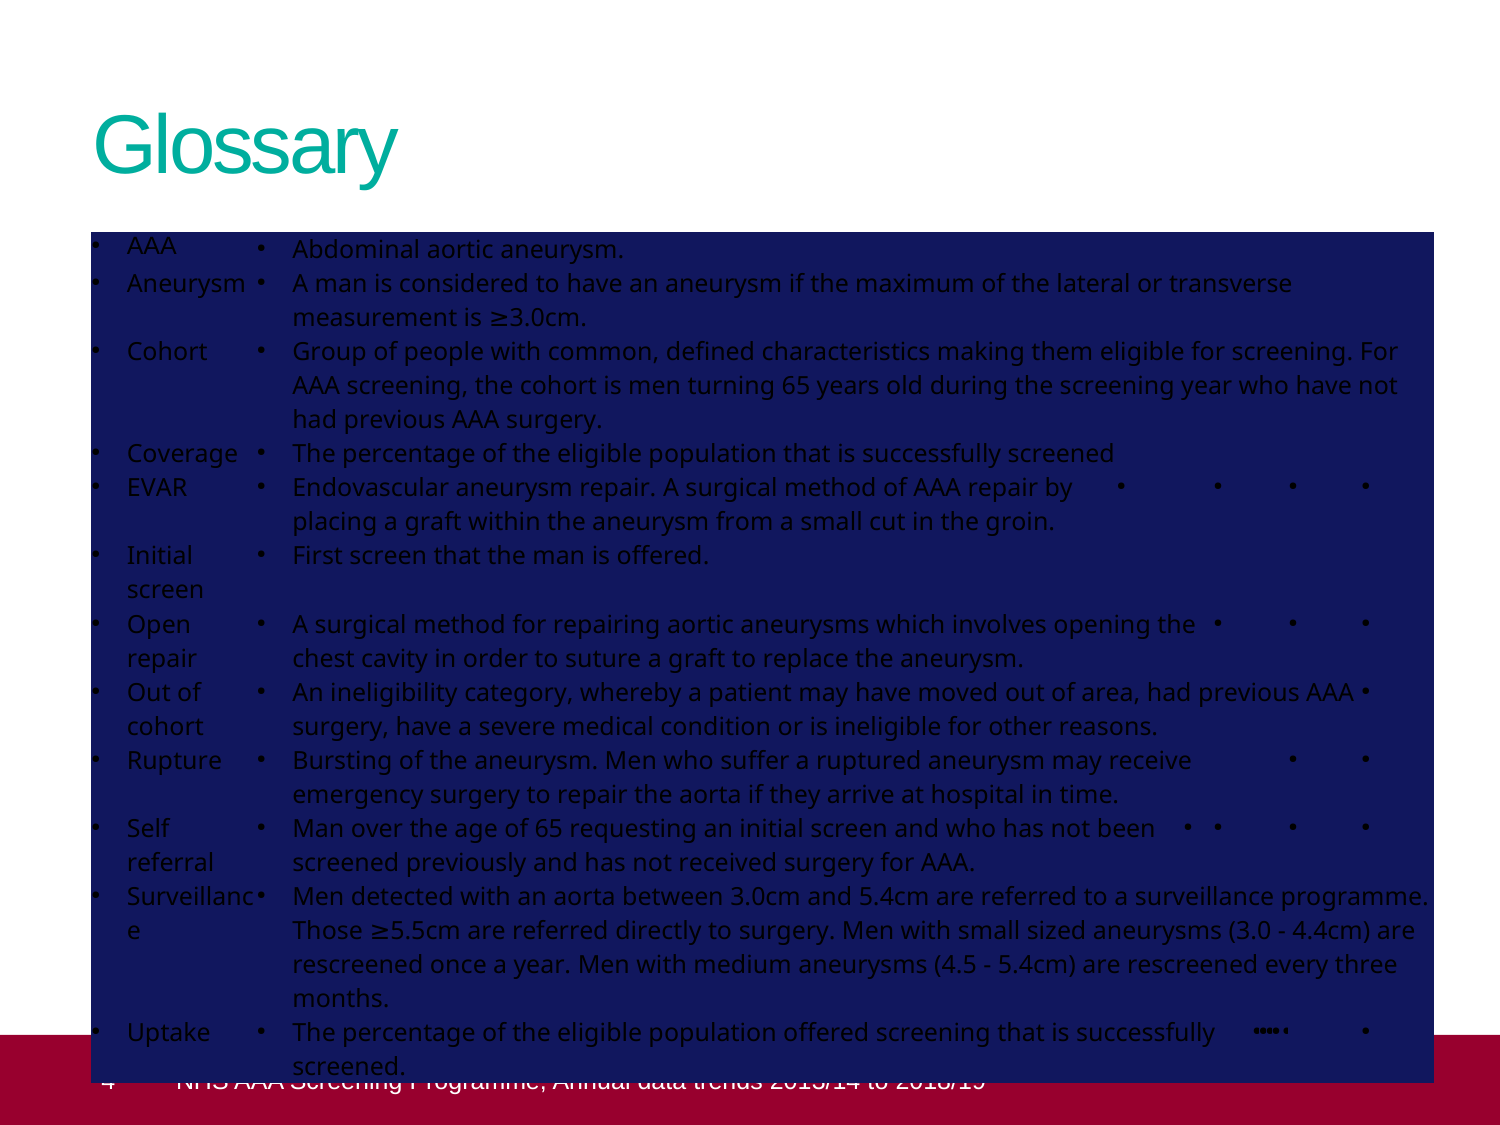

# Glossary
| AAA | Abdominal aortic aneurysm. | | | | | | | | | | |
| --- | --- | --- | --- | --- | --- | --- | --- | --- | --- | --- | --- |
| Aneurysm | A man is considered to have an aneurysm if the maximum of the lateral or transverse measurement is ≥3.0cm. | | | | | | | | | | |
| Cohort | Group of people with common, defined characteristics making them eligible for screening. For AAA screening, the cohort is men turning 65 years old during the screening year who have not had previous AAA surgery. | | | | | | | | | | |
| Coverage | The percentage of the eligible population that is successfully screened | | | | | | | | | | |
| EVAR | Endovascular aneurysm repair. A surgical method of AAA repair by placing a graft within the aneurysm from a small cut in the groin. | | | | | | | | | | |
| Initial screen | First screen that the man is offered. | | | | | | | | | | |
| Open repair | A surgical method for repairing aortic aneurysms which involves opening the chest cavity in order to suture a graft to replace the aneurysm. | | | | | | | | | | |
| Out of cohort | An ineligibility category, whereby a patient may have moved out of area, had previous AAA surgery, have a severe medical condition or is ineligible for other reasons. | | | | | | | | | | |
| Rupture | Bursting of the aneurysm. Men who suffer a ruptured aneurysm may receive emergency surgery to repair the aorta if they arrive at hospital in time. | | | | | | | | | | |
| Self referral | Man over the age of 65 requesting an initial screen and who has not been screened previously and has not received surgery for AAA. | | | | | | | | | | |
| Surveillance | Men detected with an aorta between 3.0cm and 5.4cm are referred to a surveillance programme. Those ≥5.5cm are referred directly to surgery. Men with small sized aneurysms (3.0 - 4.4cm) are rescreened once a year. Men with medium aneurysms (4.5 - 5.4cm) are rescreened every three months. | | | | | | | | | | |
| Uptake | The percentage of the eligible population offered screening that is successfully screened. | | | | | | | | | | |
 4
NHS AAA Screening Programme, Annual data trends 2013/14 to 2018/19